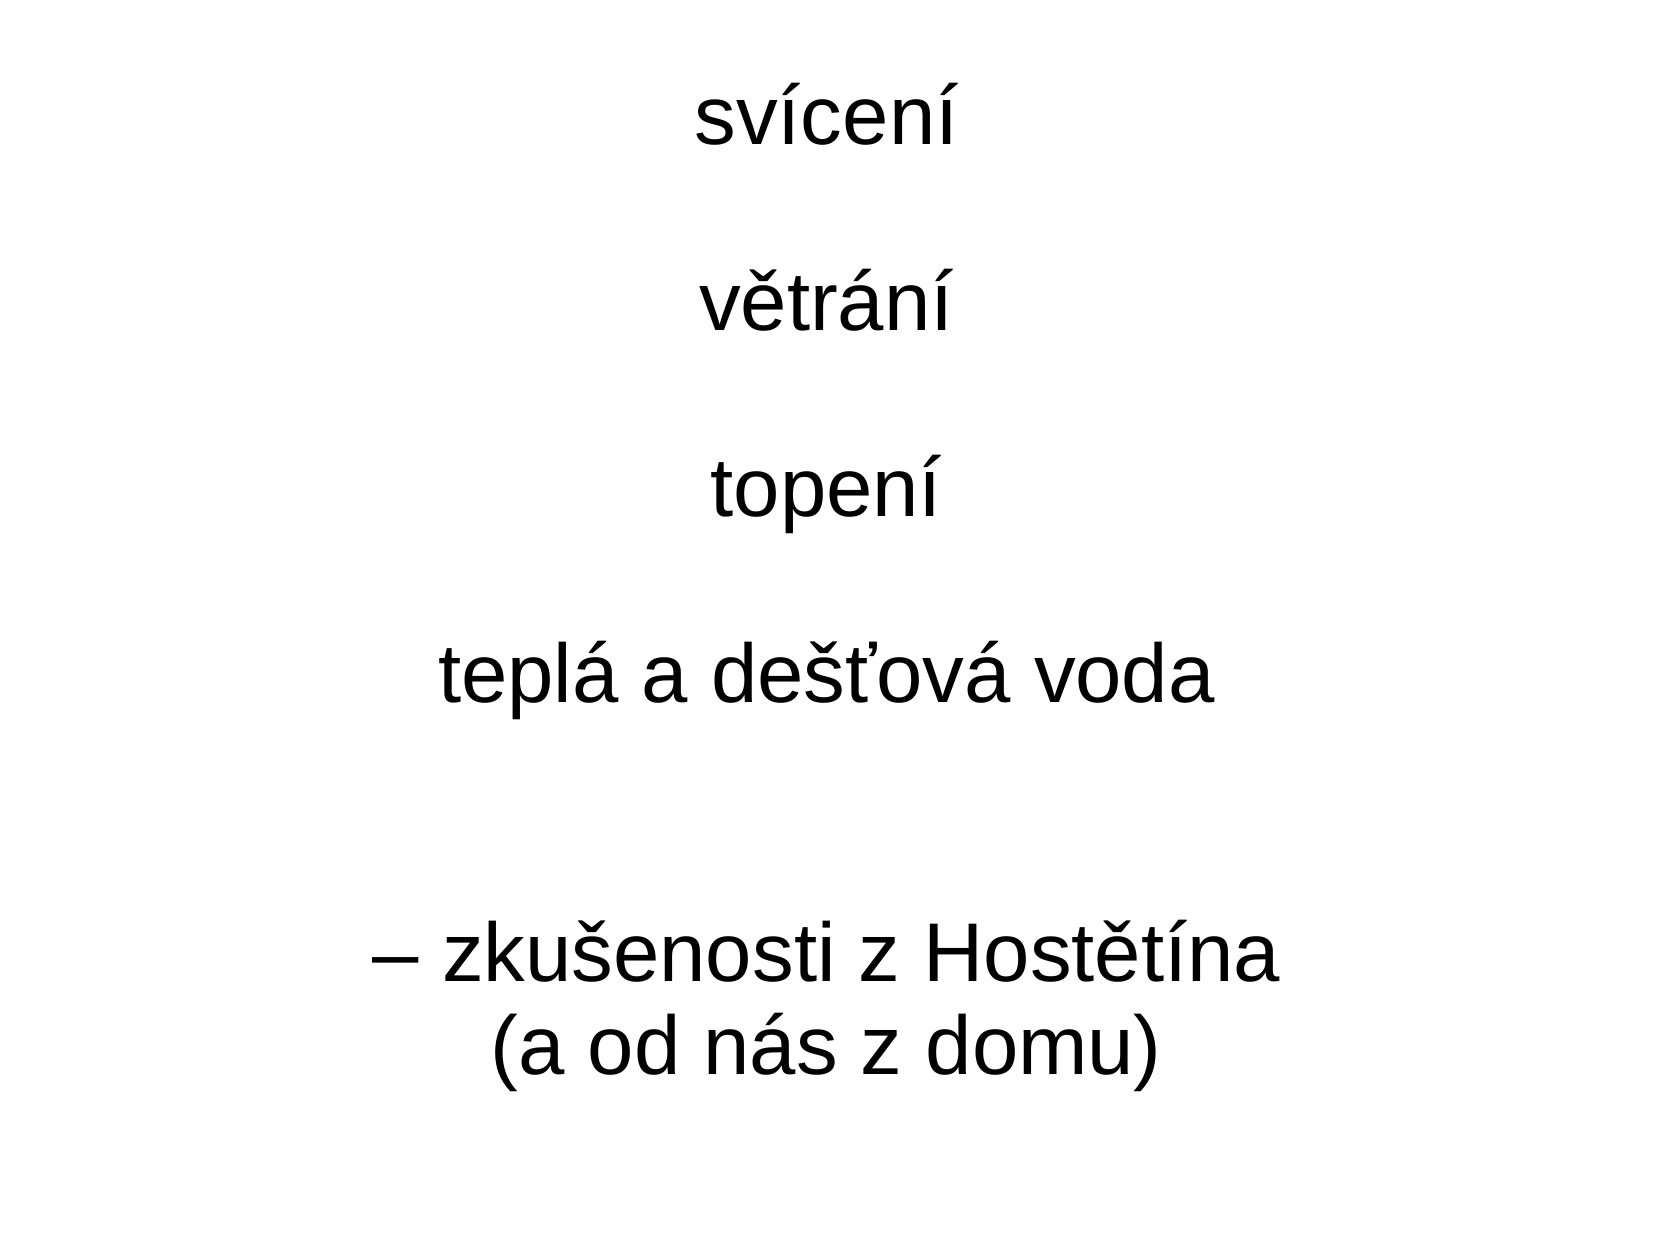

svícení
větrání
topení
teplá a dešťová voda
– zkušenosti z Hostětína
(a od nás z domu)